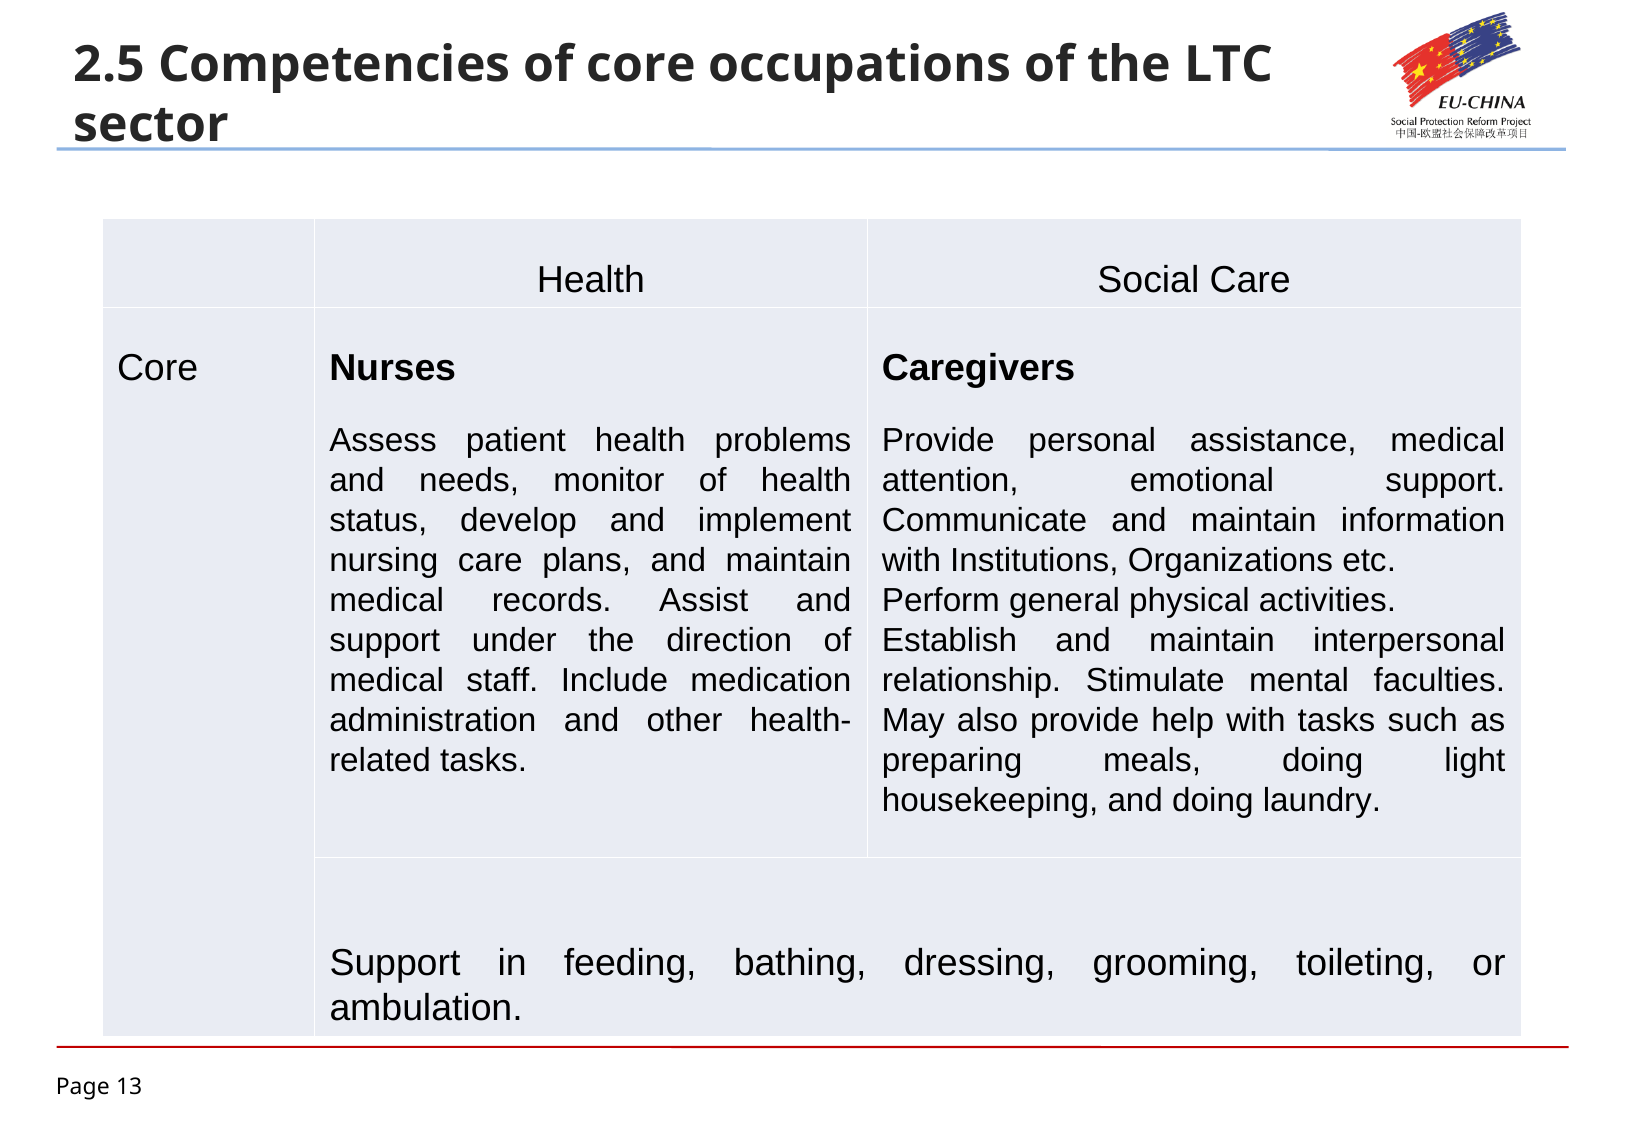

2.5 Competencies of core occupations of the LTC sector
| | Health | Social Care |
| --- | --- | --- |
| Core | Nurses Assess patient health problems and needs, monitor of health status, develop and implement nursing care plans, and maintain medical records. Assist and support under the direction of medical staff. Include medication administration and other health-related tasks. | Caregivers Provide personal assistance, medical attention, emotional support. Communicate and maintain information with Institutions, Organizations etc. Perform general physical activities. Establish and maintain interpersonal relationship. Stimulate mental faculties. May also provide help with tasks such as preparing meals, doing light housekeeping, and doing laundry. |
| | Support in feeding, bathing, dressing, grooming, toileting, or ambulation. | |